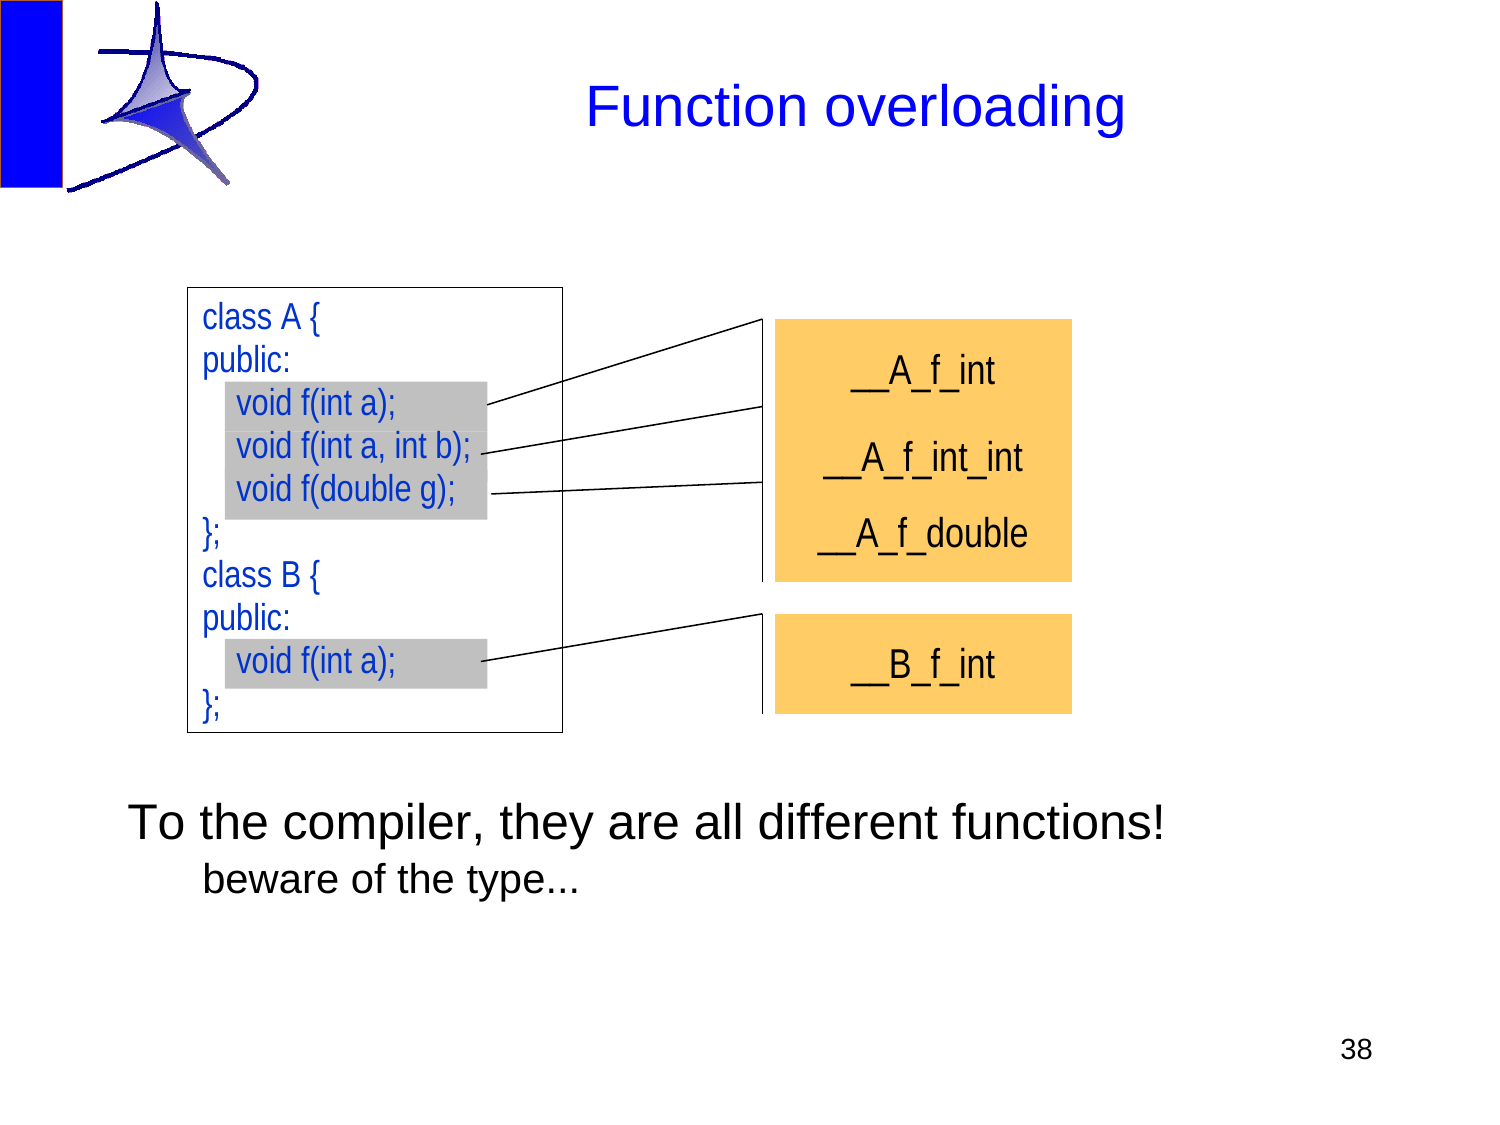

# Function overloading
class A {
public:
 void f(int a);
 void f(int a, int b);
 void f(double g);
};
class B {
public:
 void f(int a);
};
__A_f_int
__A_f_int_int
__A_f_double
__B_f_int
To the compiler, they are all different functions!
beware of the type...
38